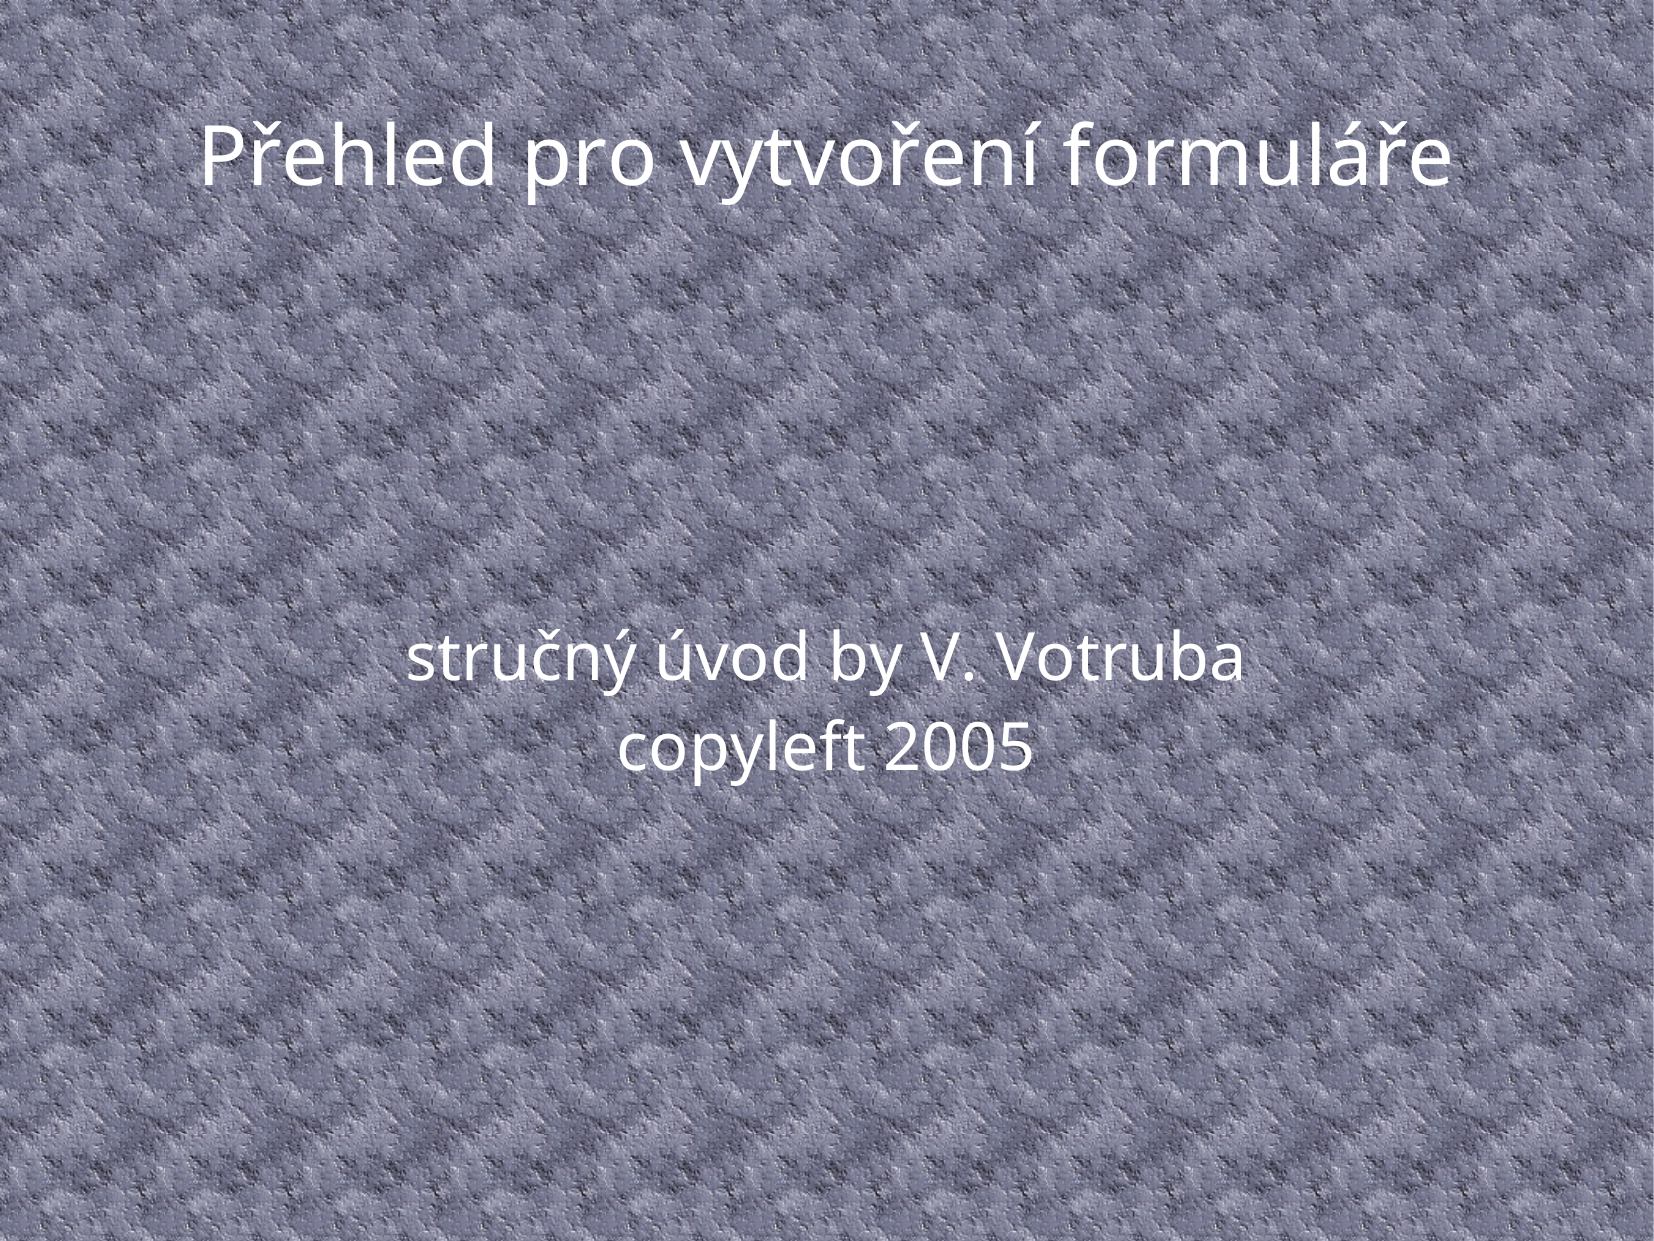

# Přehled pro vytvoření formuláře
stručný úvod by V. Votruba
copyleft 2005